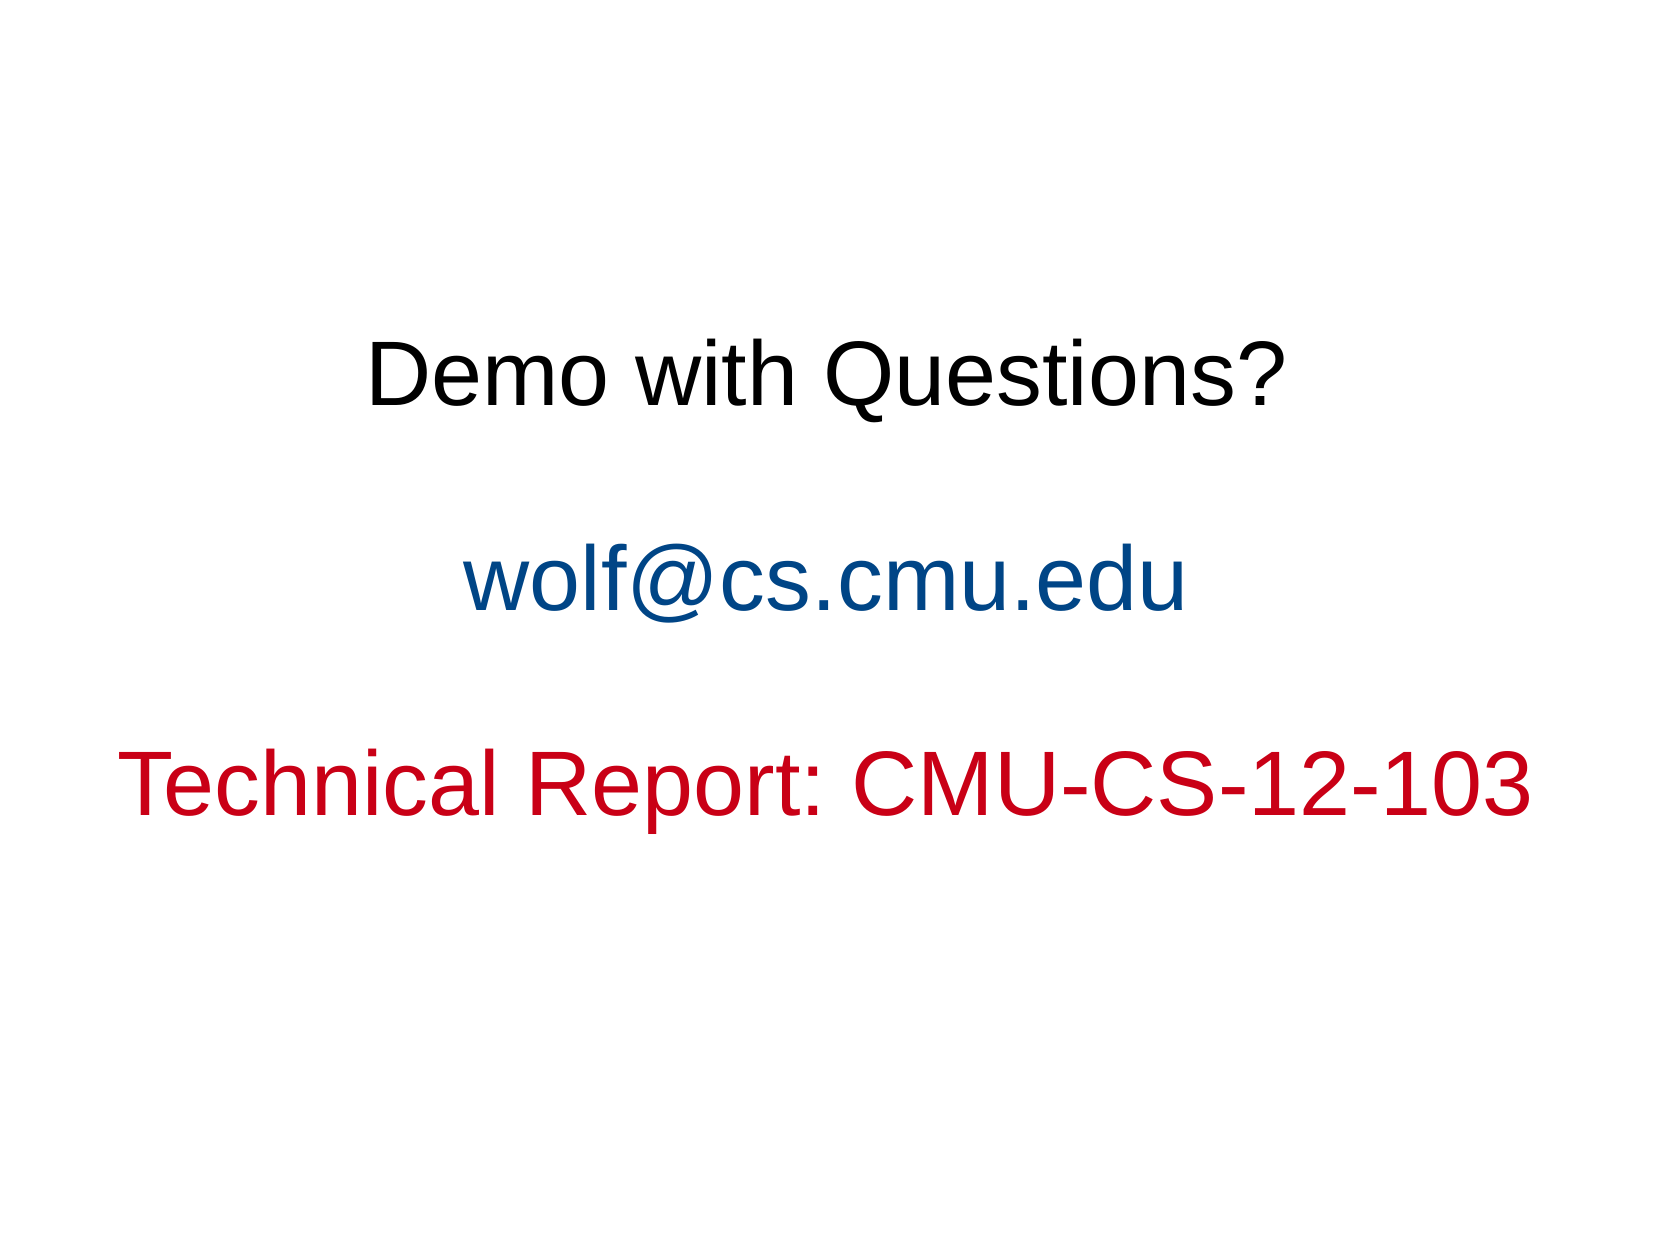

# Demo with Questions?
wolf@cs.cmu.edu
Technical Report: CMU-CS-12-103